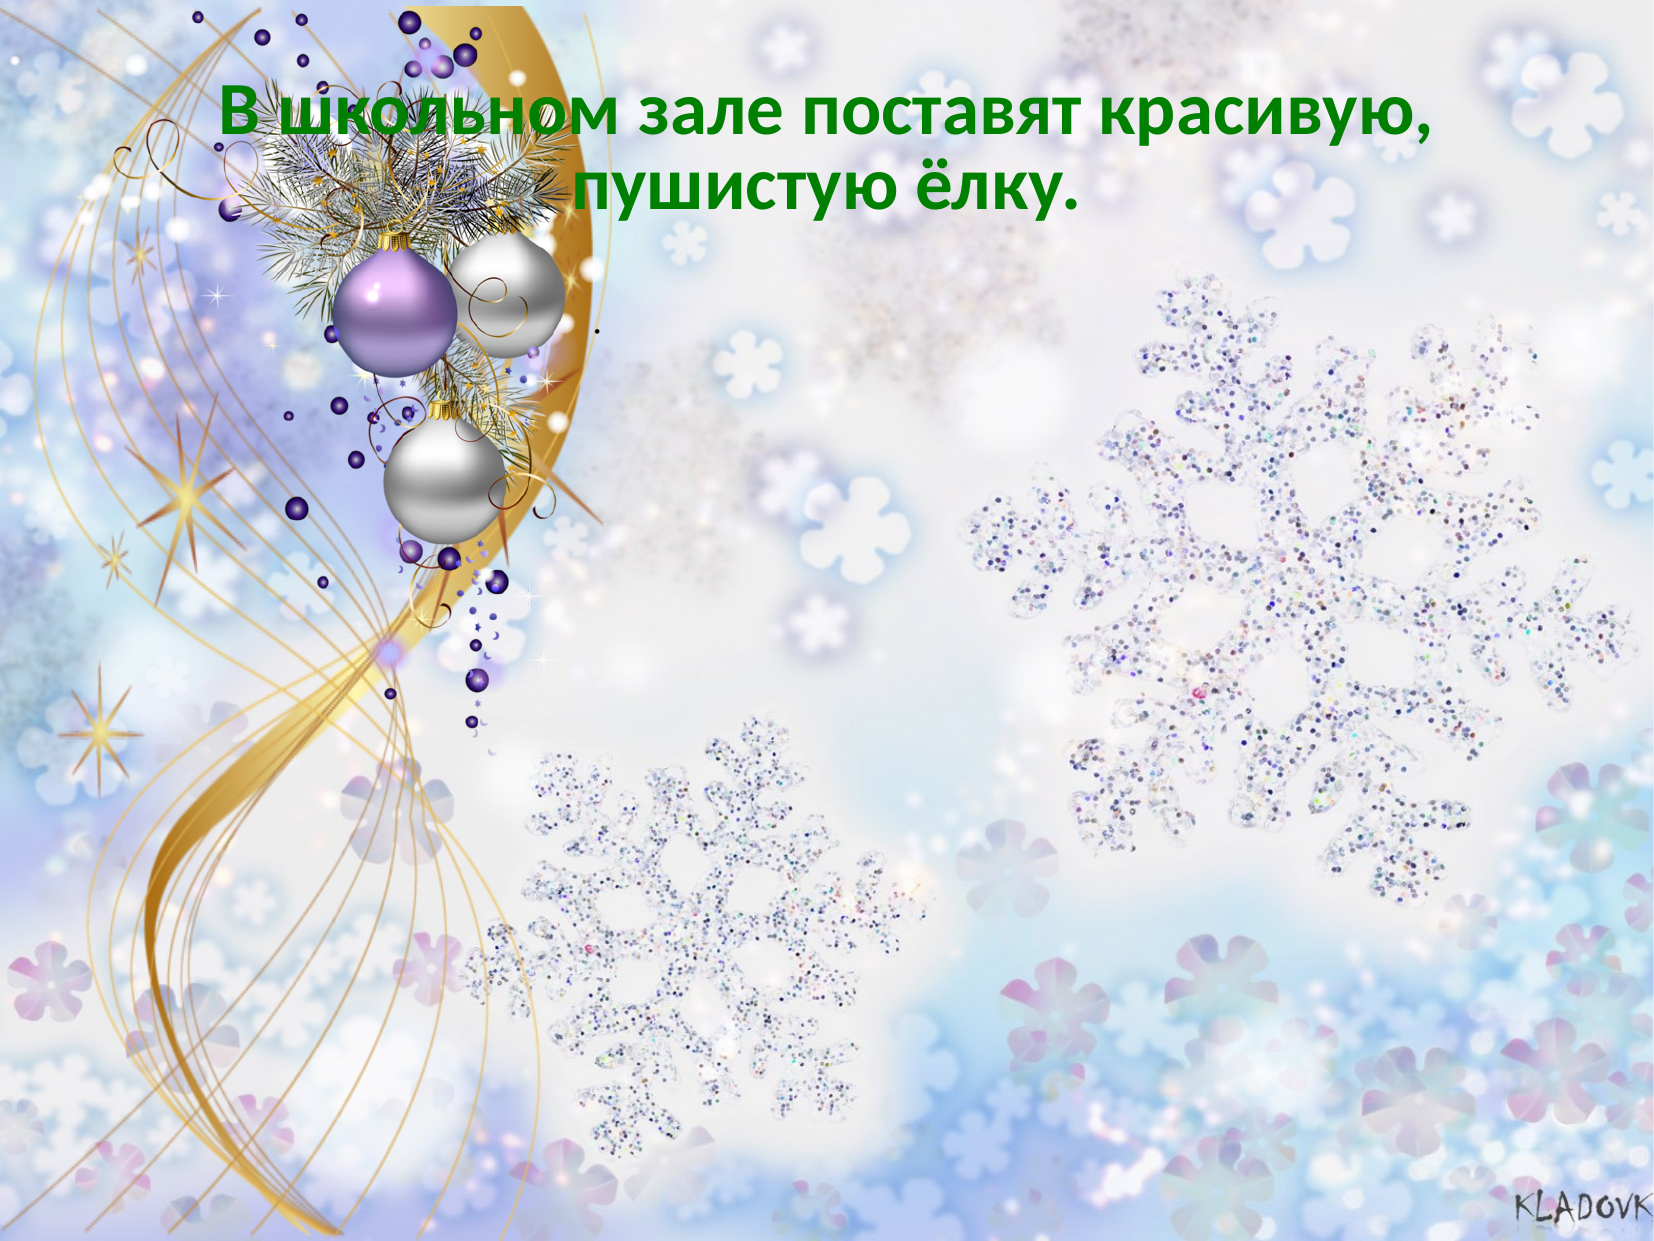

# В школьном зале поставят красивую, пушистую ёлку.